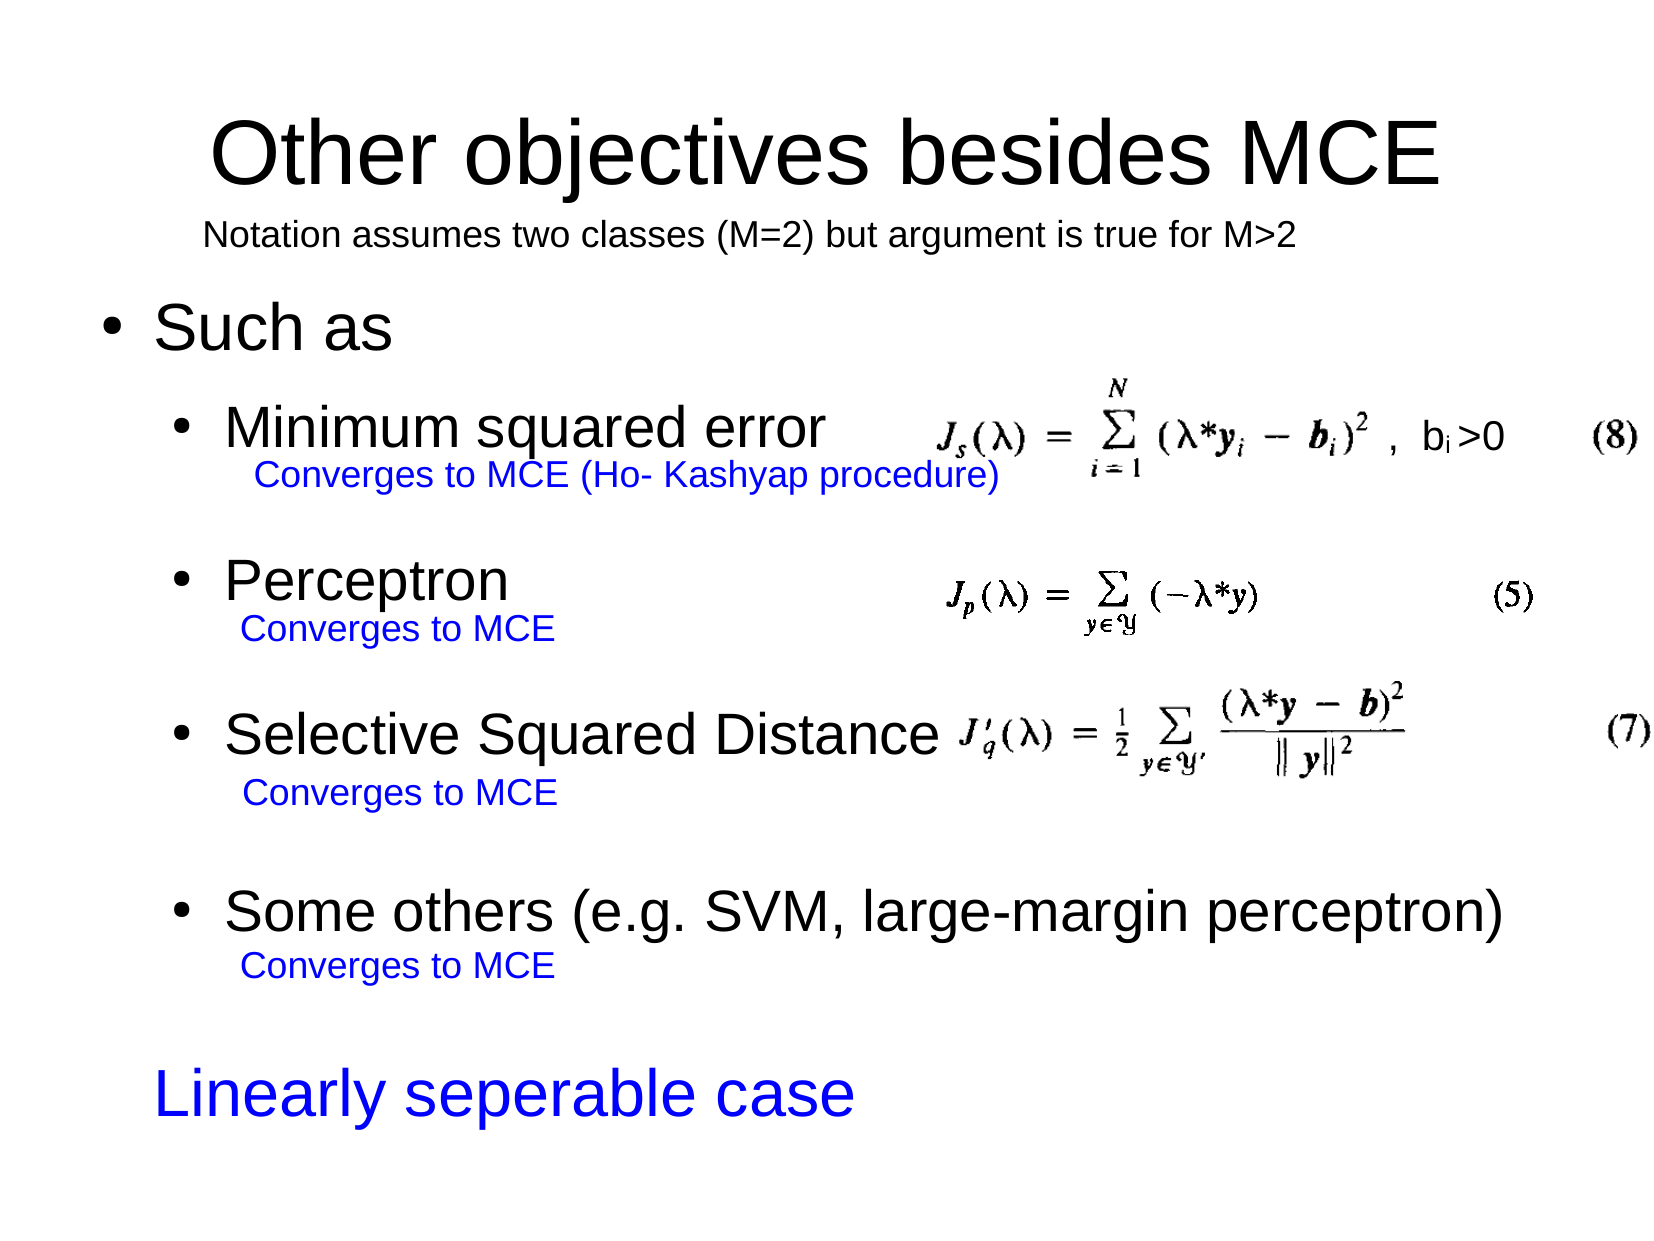

# Other objectives besides MCE
Notation assumes two classes (M=2) but argument is true for M>2
Such as
Minimum squared error
Perceptron
Selective Squared Distance
Some others (e.g. SVM, large-margin perceptron)
Linearly seperable case
, bi >0
Converges to MCE (Ho- Kashyap procedure)
Converges to MCE
Converges to MCE
Converges to MCE